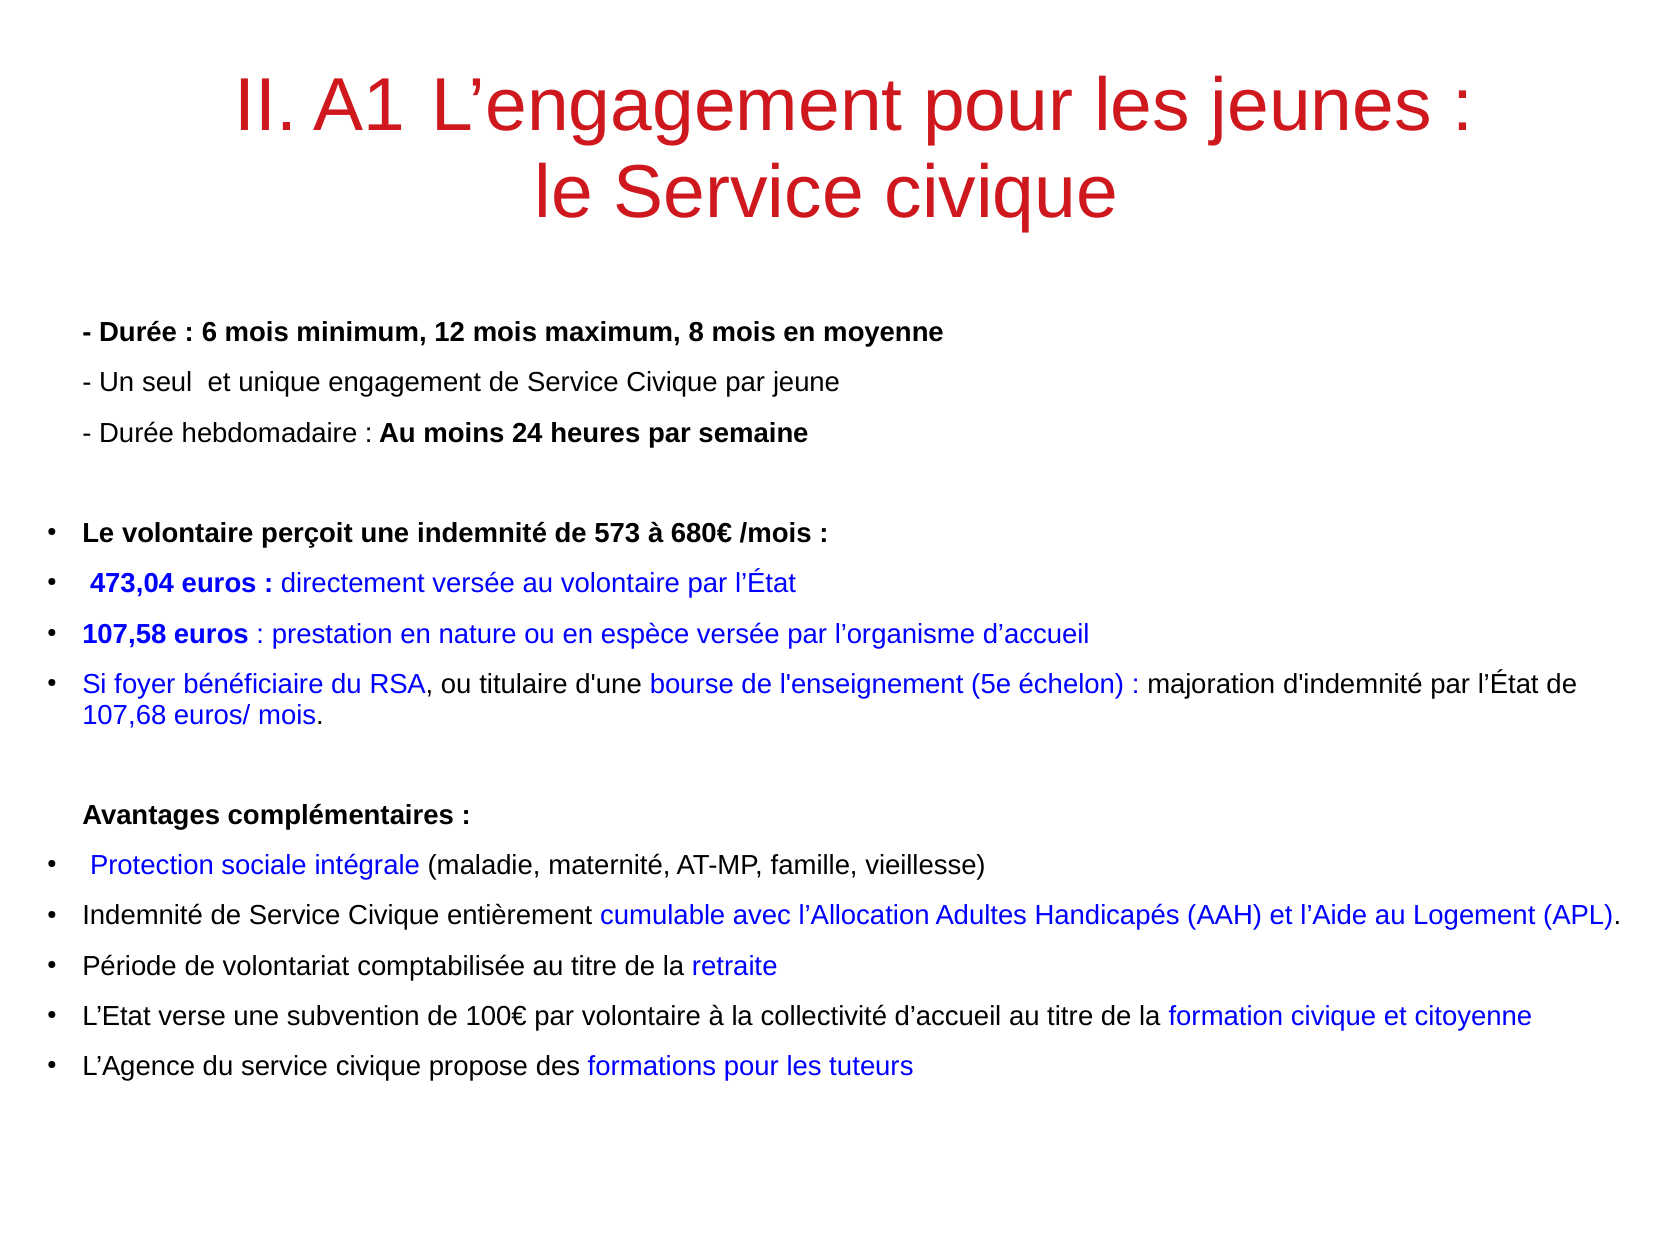

# II. A1 L’engagement pour les jeunes : le Service civique
- Durée : 6 mois minimum, 12 mois maximum, 8 mois en moyenne
- Un seul et unique engagement de Service Civique par jeune
- Durée hebdomadaire : Au moins 24 heures par semaine
Le volontaire perçoit une indemnité de 573 à 680€ /mois :
 473,04 euros : directement versée au volontaire par l’État
107,58 euros : prestation en nature ou en espèce versée par l’organisme d’accueil
Si foyer bénéficiaire du RSA, ou titulaire d'une bourse de l'enseignement (5e échelon) : majoration d'indemnité par l’État de 107,68 euros/ mois.
Avantages complémentaires :
 Protection sociale intégrale (maladie, maternité, AT-MP, famille, vieillesse)
Indemnité de Service Civique entièrement cumulable avec l’Allocation Adultes Handicapés (AAH) et l’Aide au Logement (APL).
Période de volontariat comptabilisée au titre de la retraite
L’Etat verse une subvention de 100€ par volontaire à la collectivité d’accueil au titre de la formation civique et citoyenne
L’Agence du service civique propose des formations pour les tuteurs